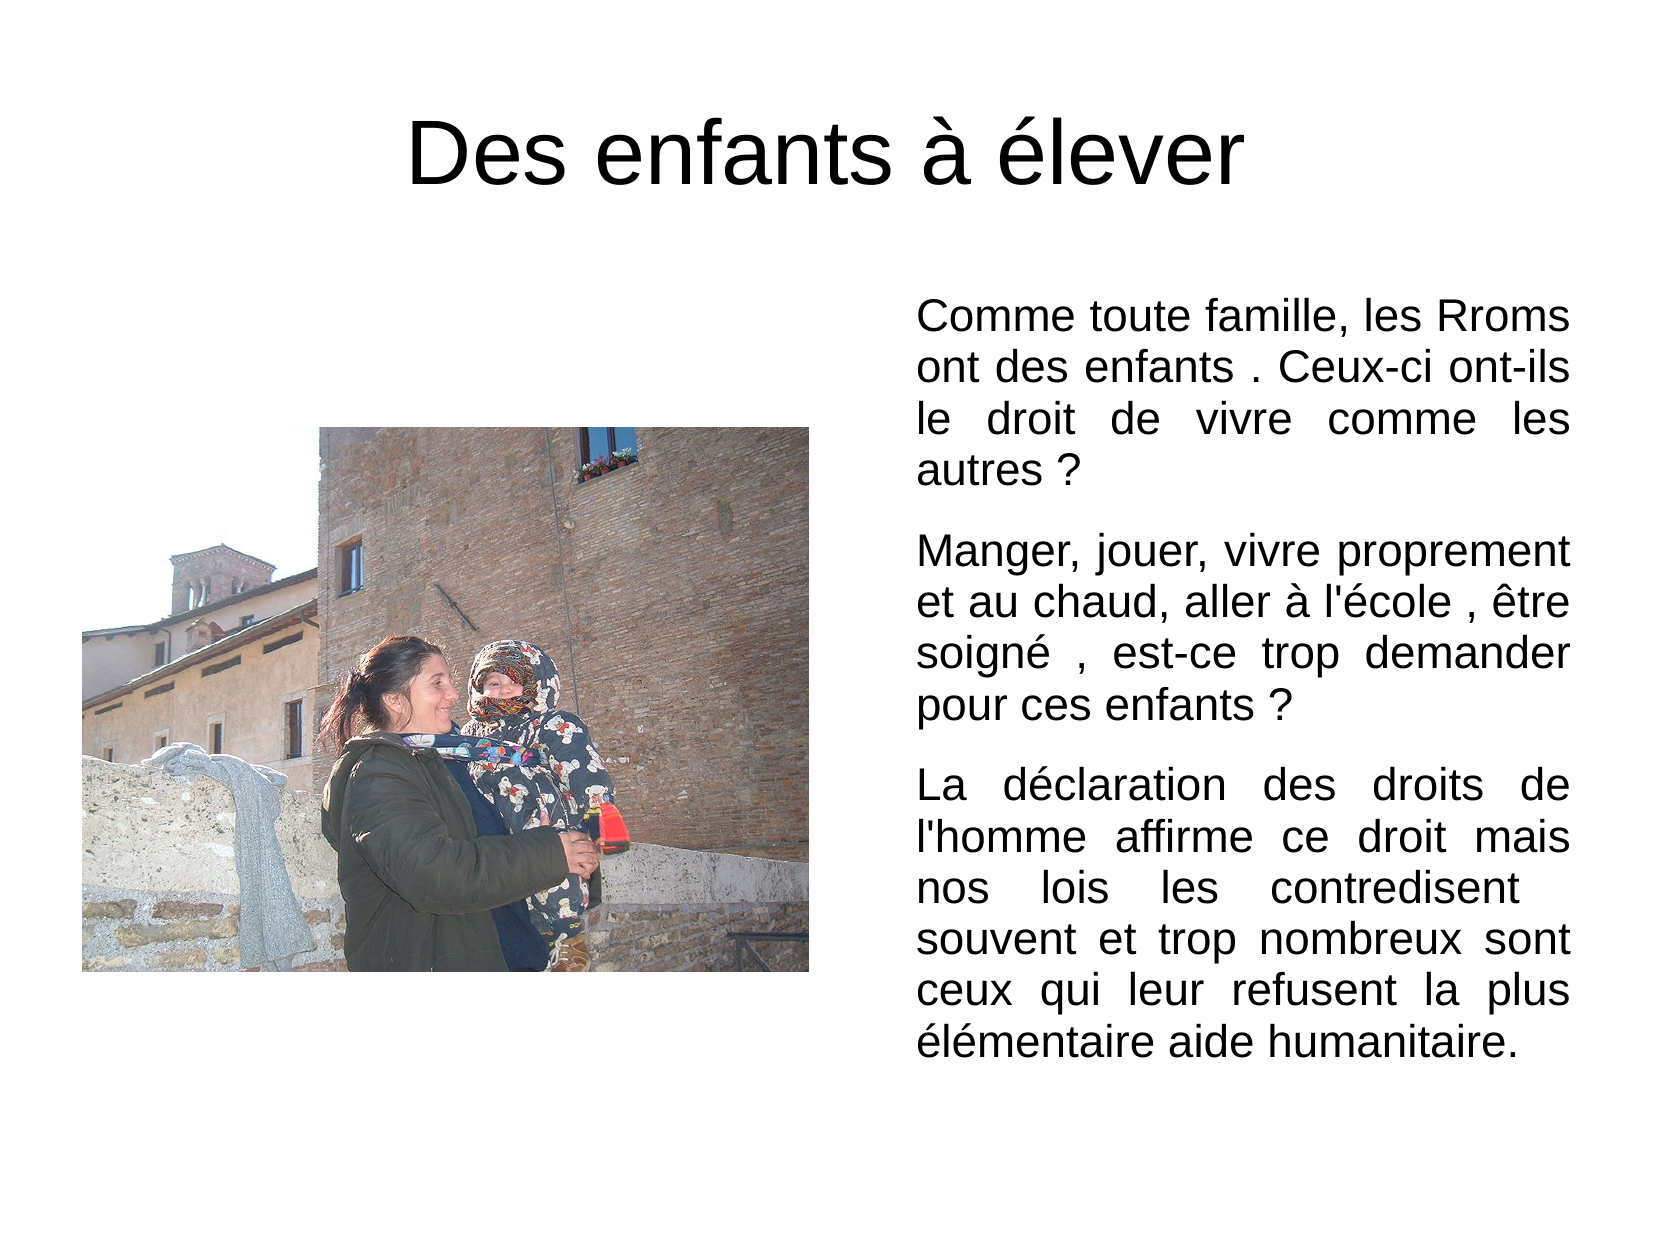

# Des enfants à élever
Comme toute famille, les Rroms ont des enfants . Ceux-ci ont-ils le droit de vivre comme les autres ?
Manger, jouer, vivre proprement et au chaud, aller à l'école , être soigné , est-ce trop demander pour ces enfants ?
La déclaration des droits de l'homme affirme ce droit mais nos lois les contredisent souvent et trop nombreux sont ceux qui leur refusent la plus élémentaire aide humanitaire.